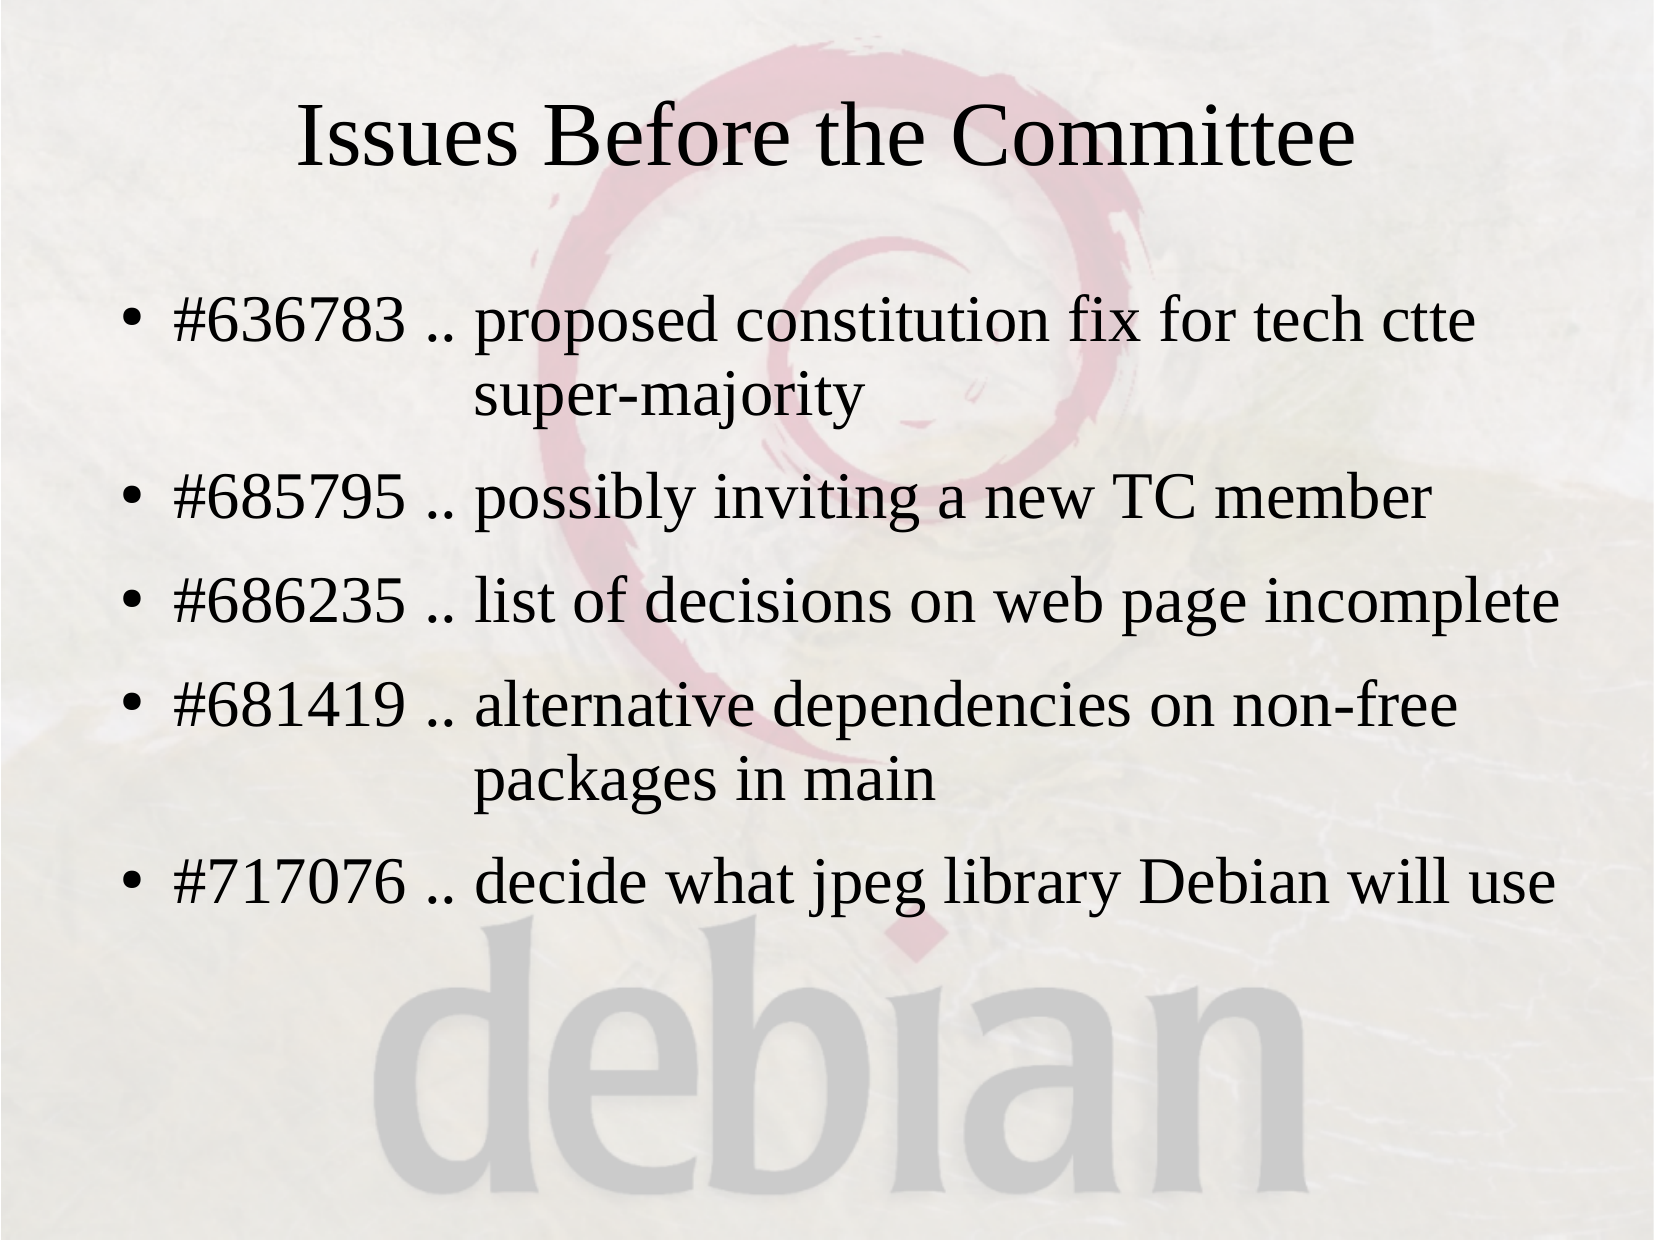

# Issues Before the Committee
#636783 .. proposed constitution fix for tech ctte 					super-majority
#685795 .. possibly inviting a new TC member
#686235 .. list of decisions on web page incomplete
#681419 .. alternative dependencies on non-free 					packages in main
#717076 .. decide what jpeg library Debian will use